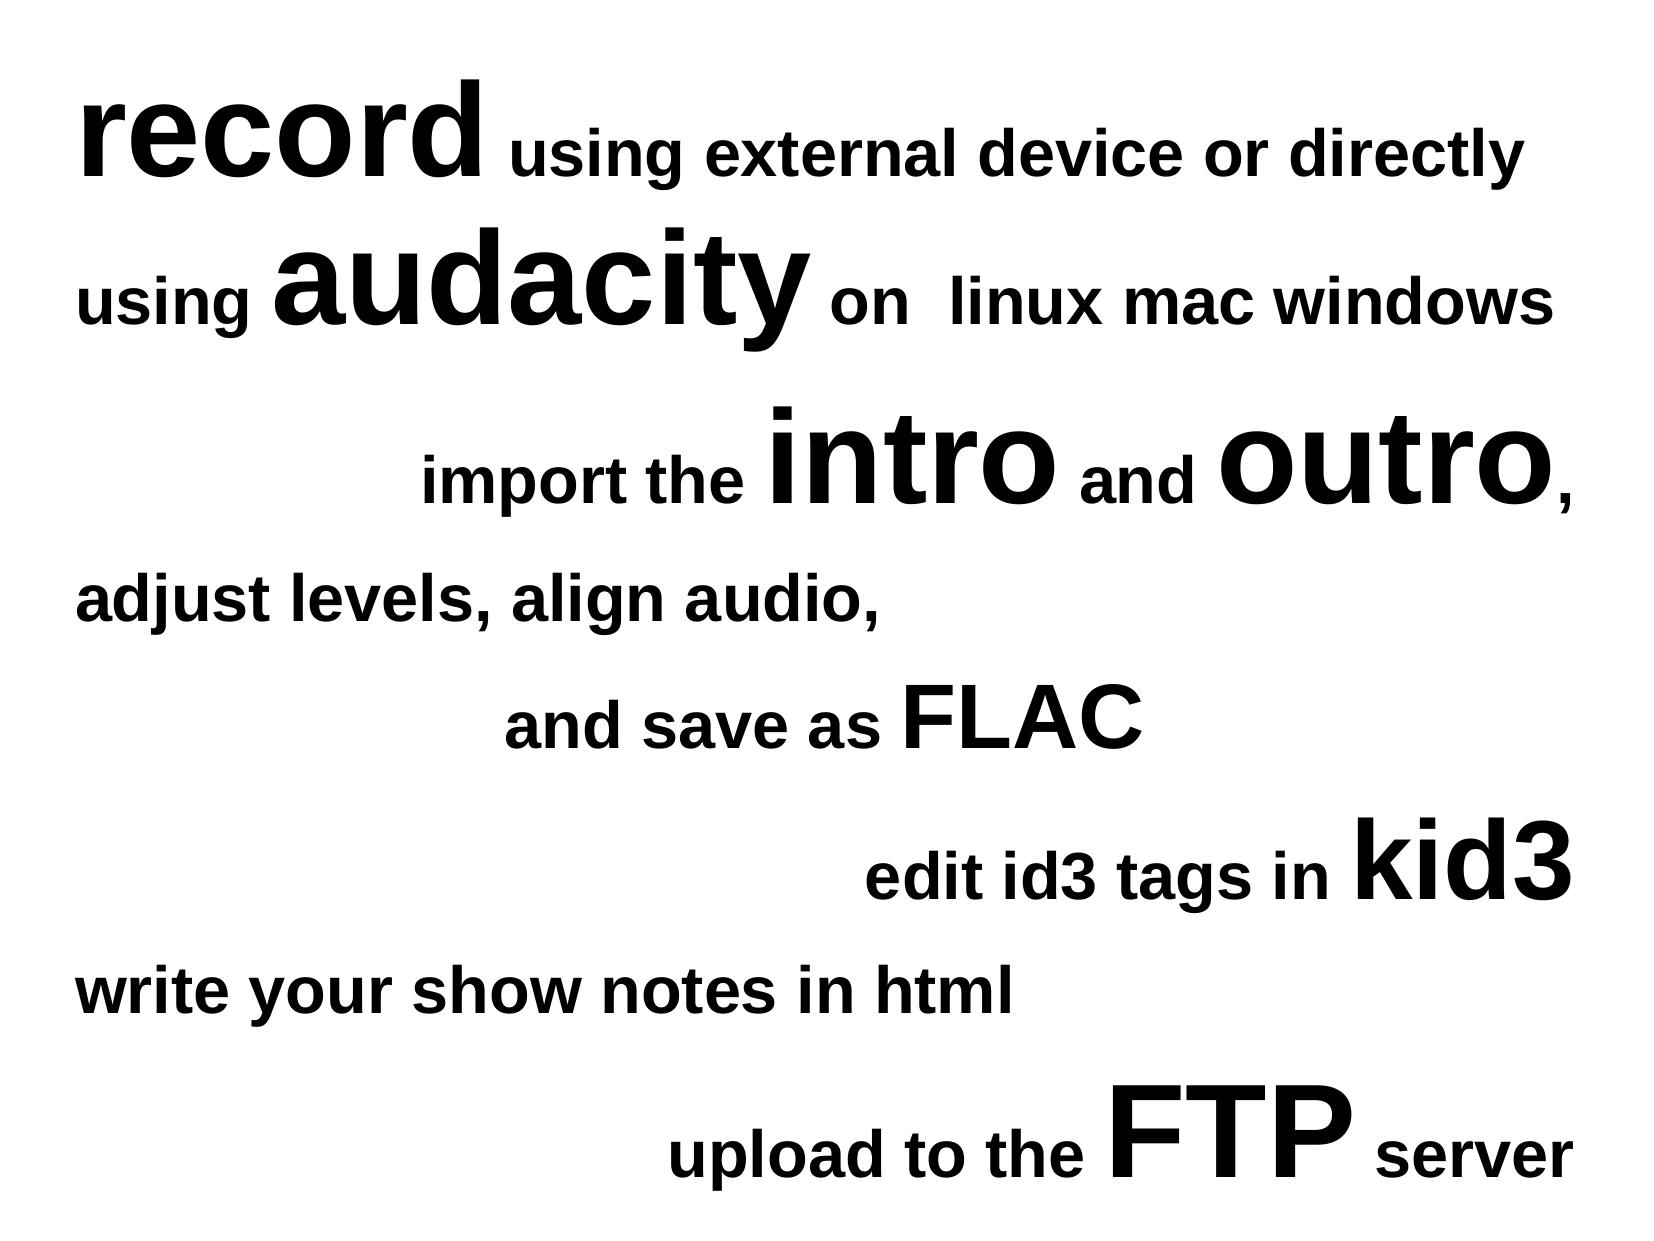

# record using external device or directly using audacity on linux mac windows
import the intro and outro,
adjust levels, align audio,
and save as FLAC
edit id3 tags in kid3
write your show notes in html
upload to the FTP server